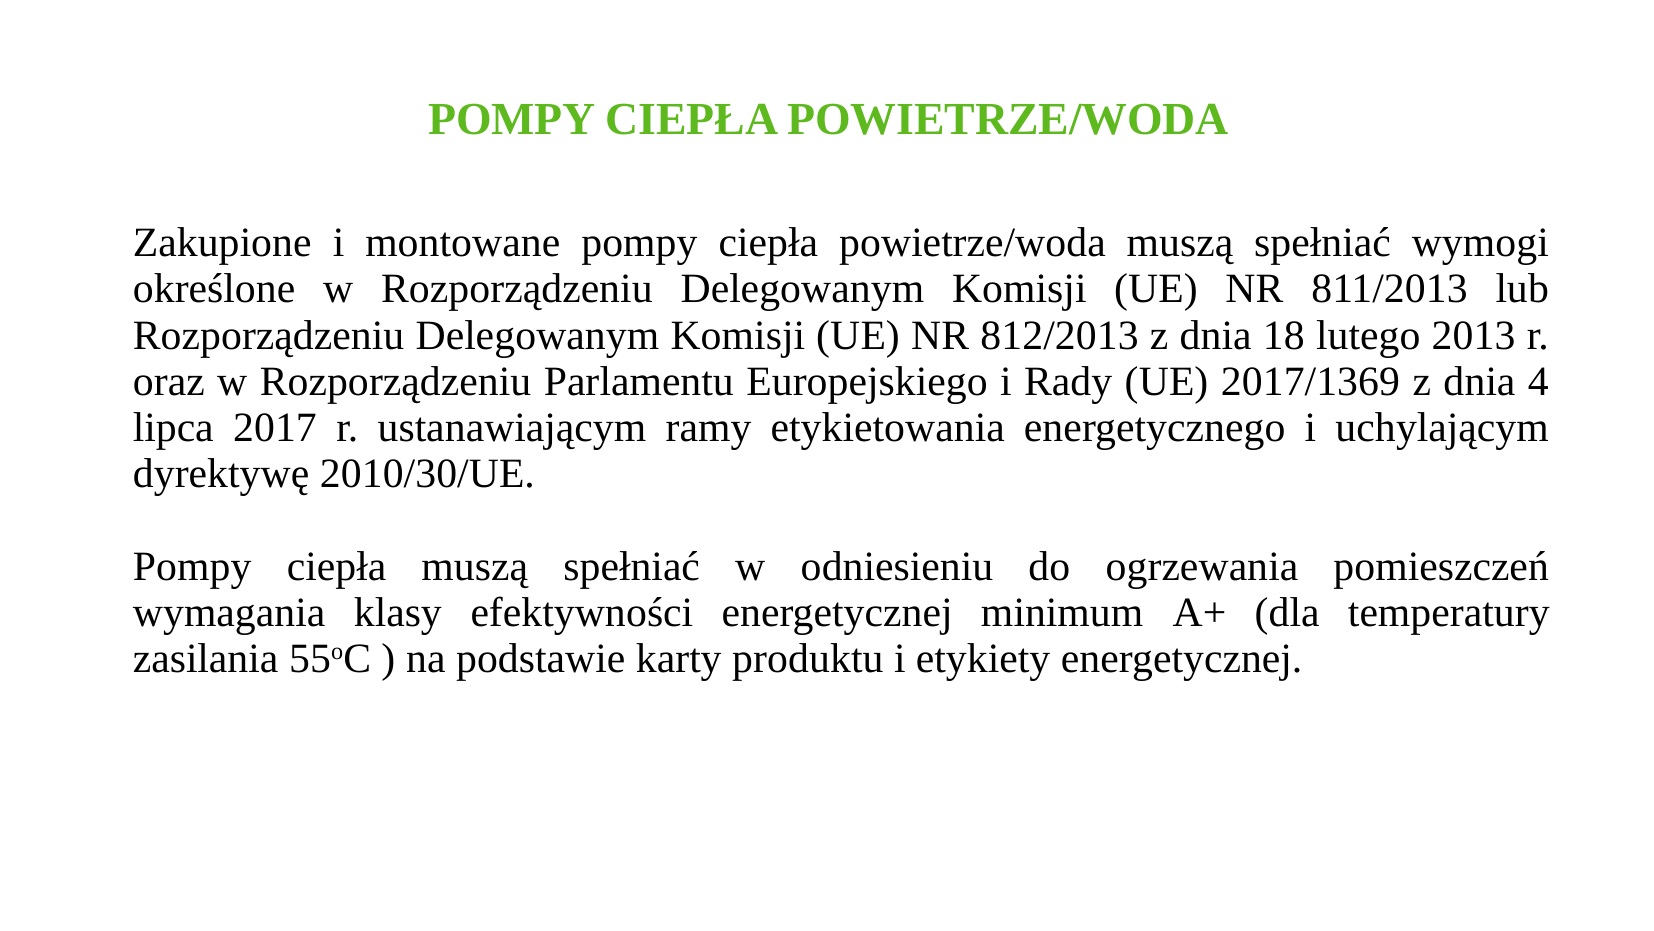

POMPY CIEPŁA POWIETRZE/WODA
Zakupione i montowane pompy ciepła powietrze/woda muszą spełniać wymogi określone w Rozporządzeniu Delegowanym Komisji (UE) NR 811/2013 lub Rozporządzeniu Delegowanym Komisji (UE) NR 812/2013 z dnia 18 lutego 2013 r. oraz w Rozporządzeniu Parlamentu Europejskiego i Rady (UE) 2017/1369 z dnia 4 lipca 2017 r. ustanawiającym ramy etykietowania energetycznego i uchylającym dyrektywę 2010/30/UE.
Pompy ciepła muszą spełniać w odniesieniu do ogrzewania pomieszczeń wymagania klasy efektywności energetycznej minimum A+ (dla temperatury zasilania 55oC ) na podstawie karty produktu i etykiety energetycznej.